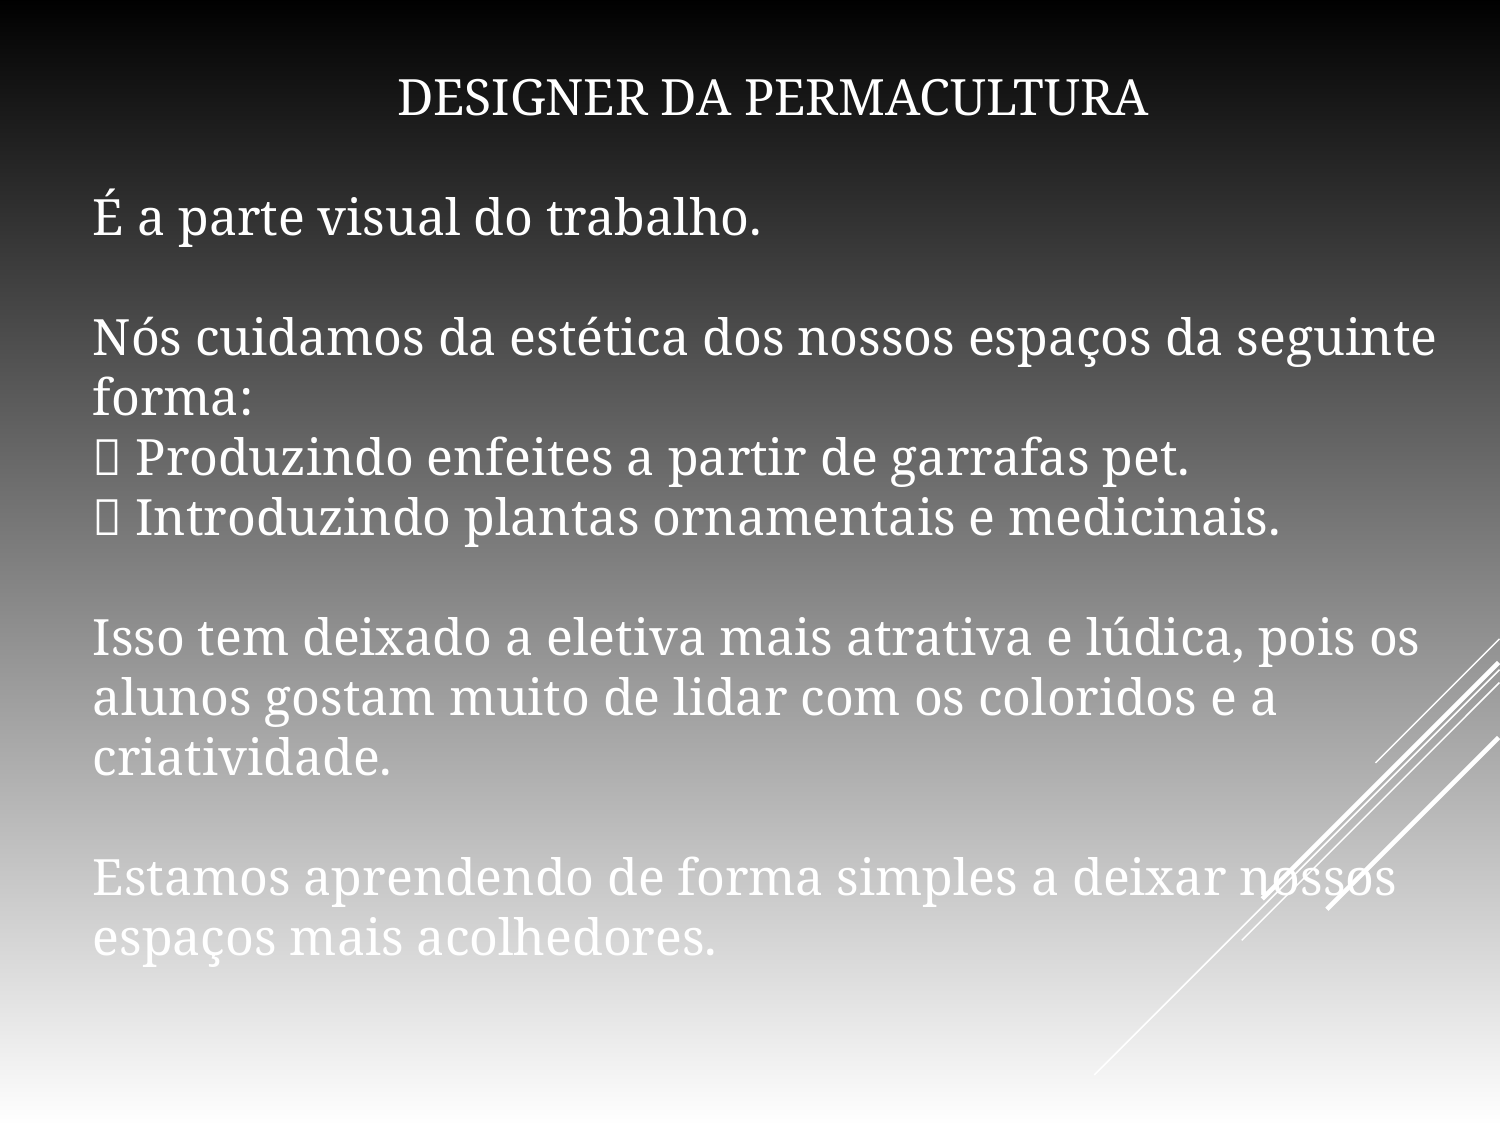

DESIGNER DA PERMACULTURA
É a parte visual do trabalho.
Nós cuidamos da estética dos nossos espaços da seguinte forma:
 Produzindo enfeites a partir de garrafas pet.
 Introduzindo plantas ornamentais e medicinais.
Isso tem deixado a eletiva mais atrativa e lúdica, pois os alunos gostam muito de lidar com os coloridos e a criatividade.
Estamos aprendendo de forma simples a deixar nossos espaços mais acolhedores.